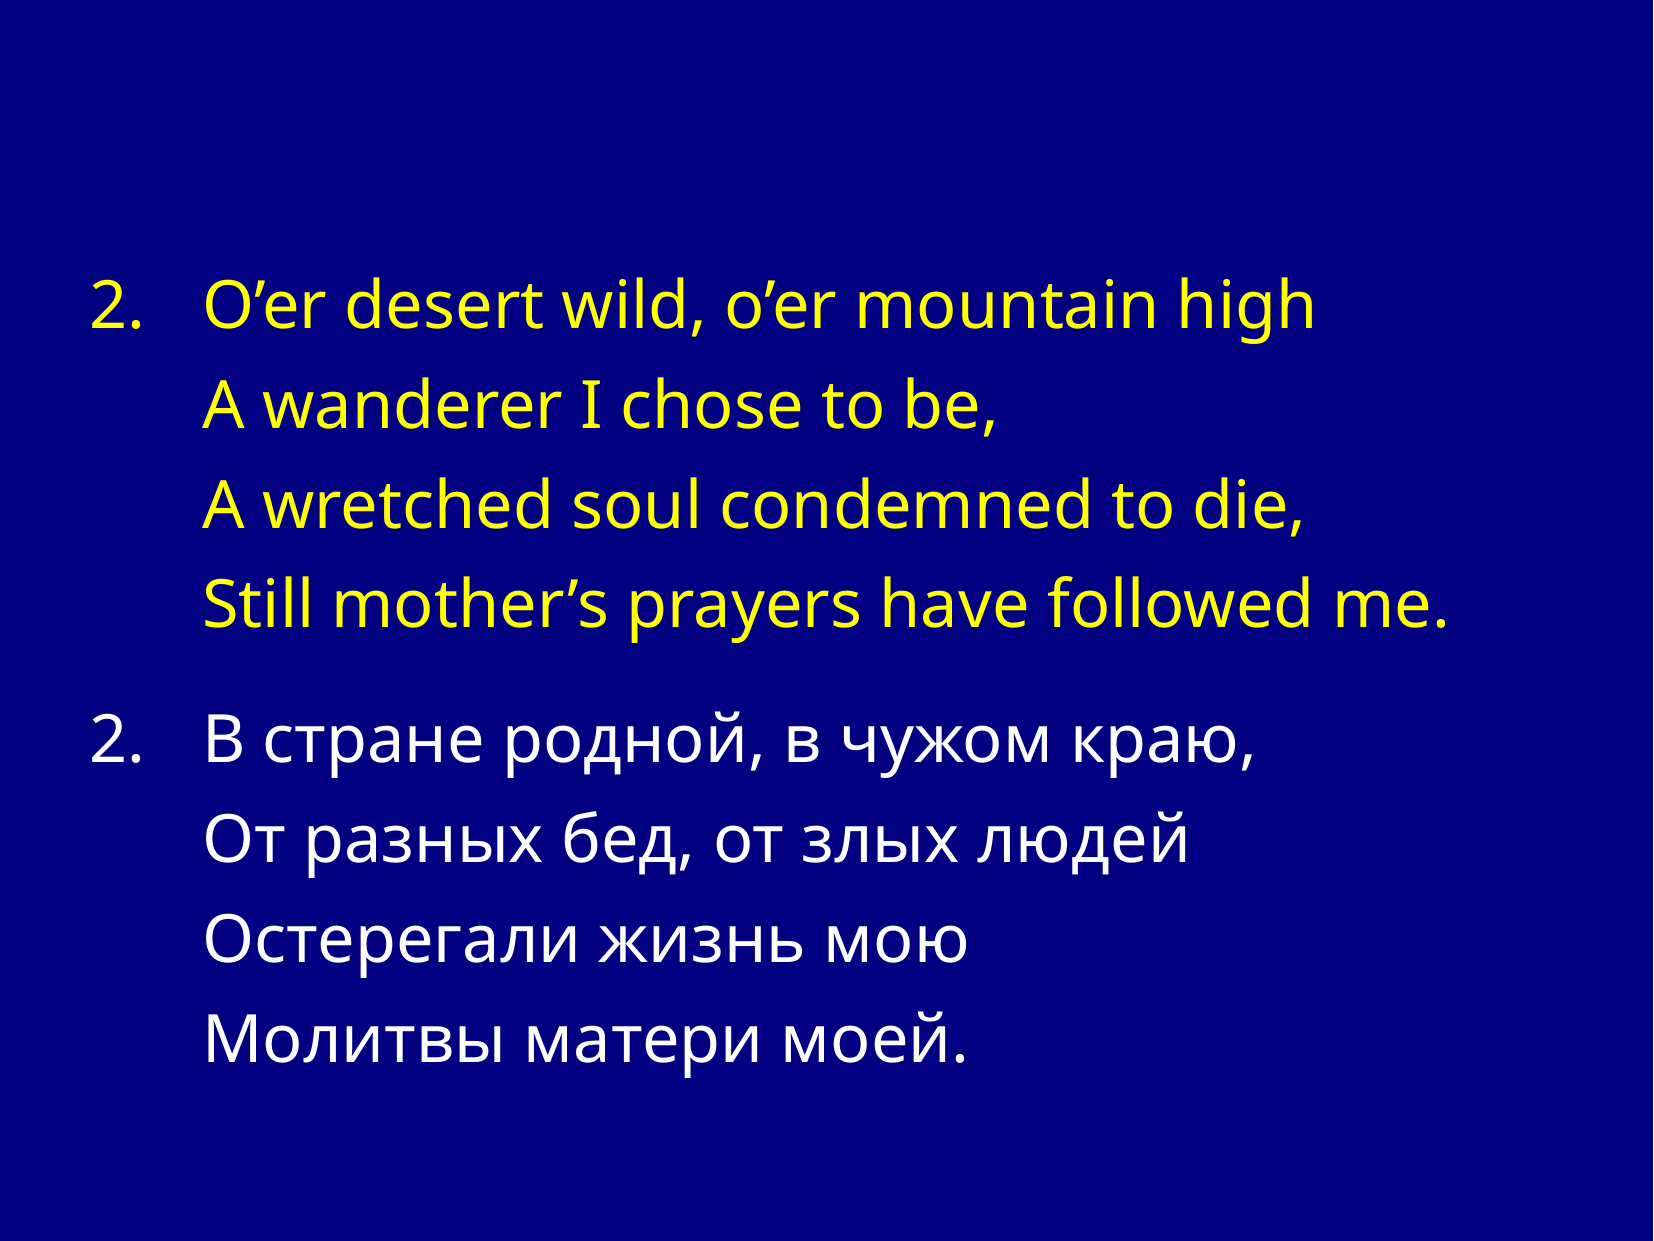

2.	O’er desert wild, o’er mountain high
	A wanderer I chose to be,
	A wretched soul condemned to die,
	Still mother’s prayers have followed me.
2.	В стране родной, в чужом краю,
	От разных бед, от злых людей
	Остерегали жизнь мою
	Молитвы матери моей.